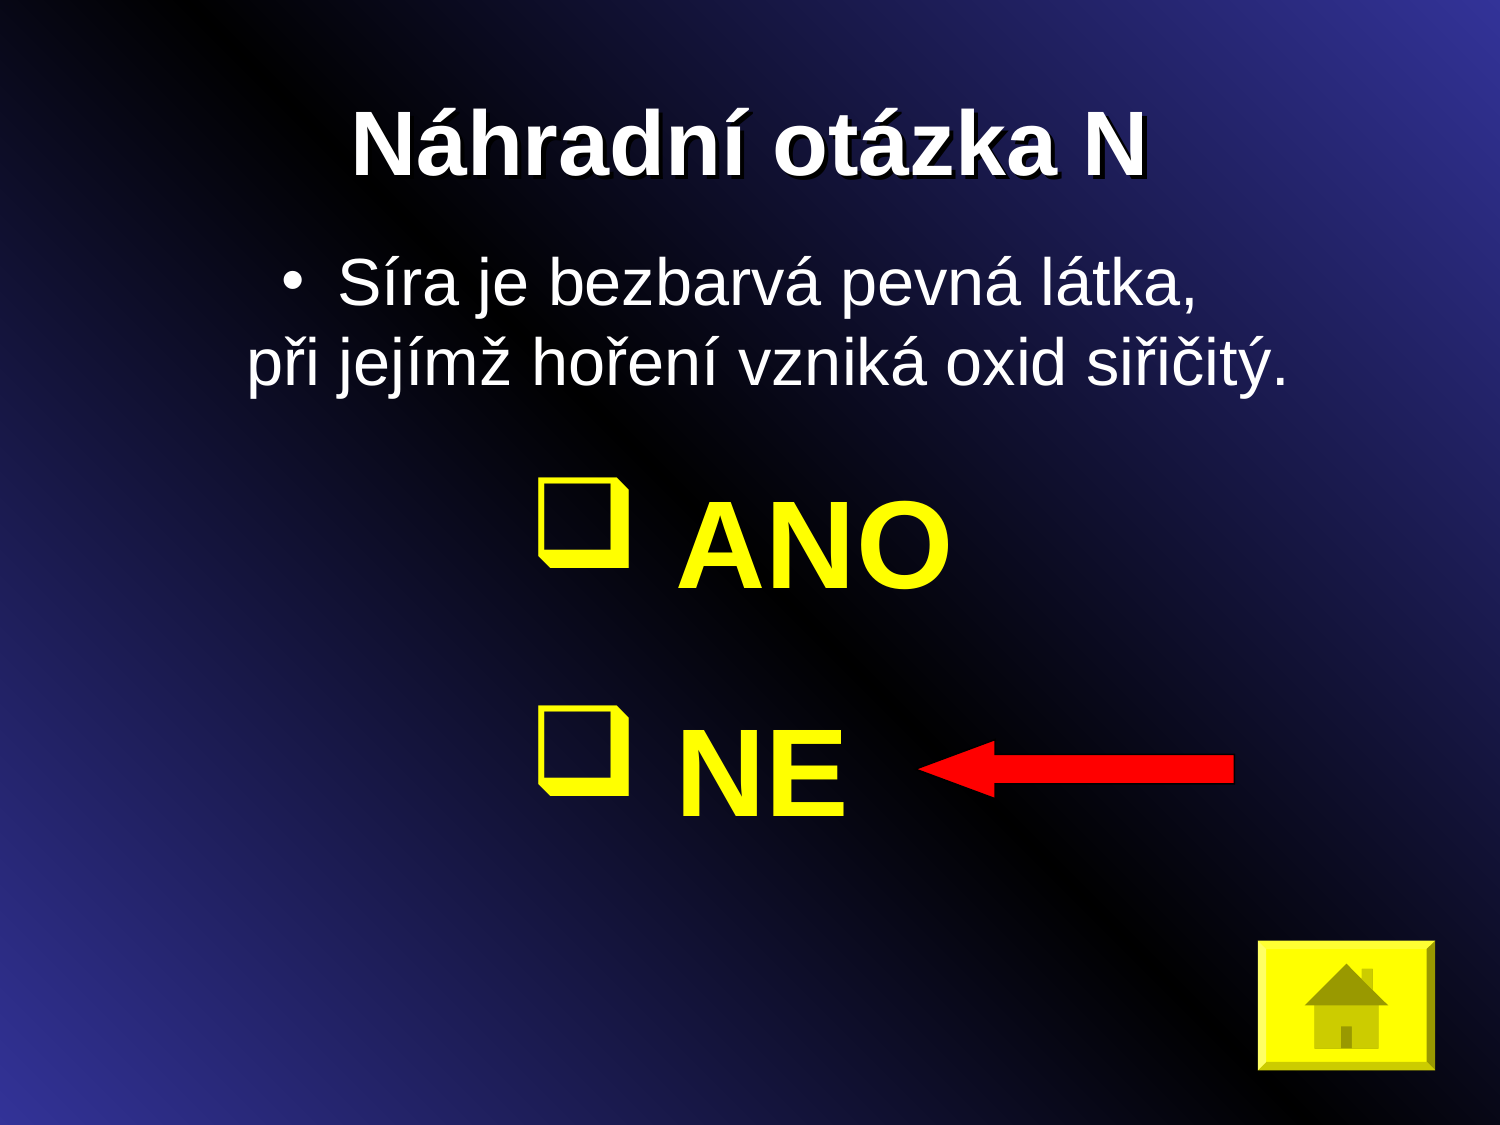

# Náhradní otázka N
Síra je bezbarvá pevná látka,
při jejímž hoření vzniká oxid siřičitý.
 ANO
 NE